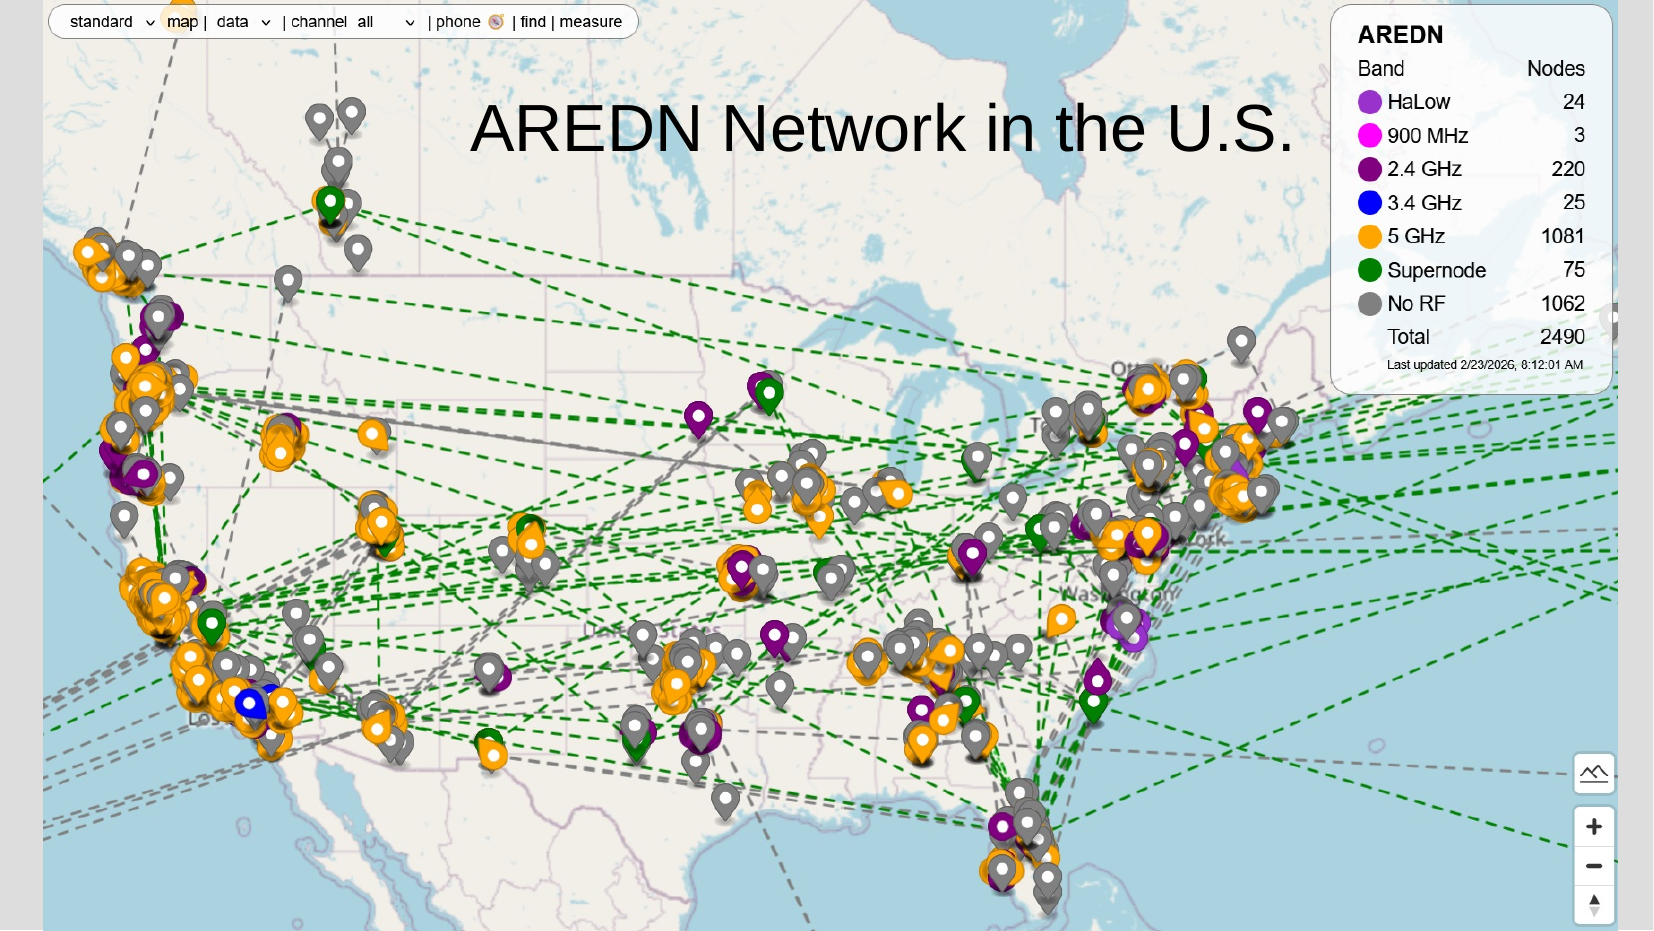

# Dona Ana County ARES
AREDN Network in the U.S.